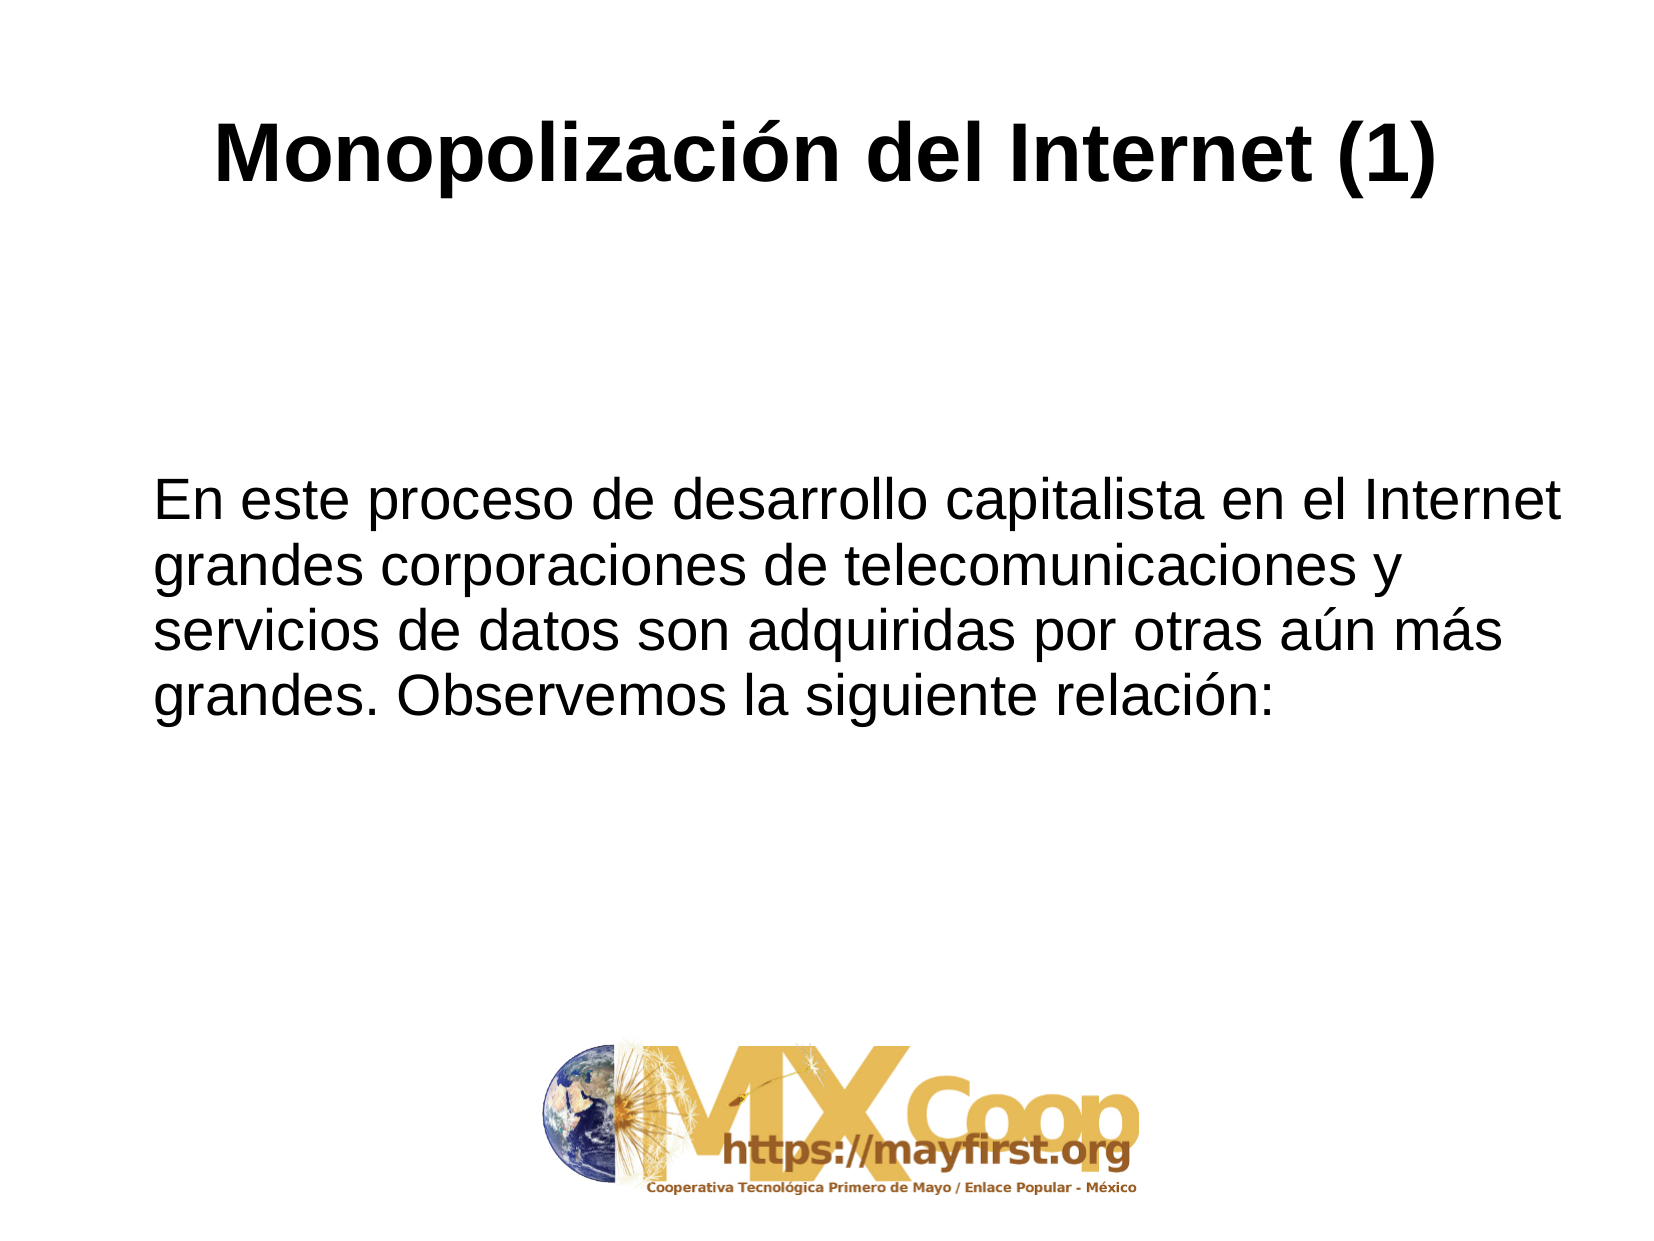

# Monopolización del Internet (1)
En este proceso de desarrollo capitalista en el Internet grandes corporaciones de telecomunicaciones y servicios de datos son adquiridas por otras aún más grandes. Observemos la siguiente relación: